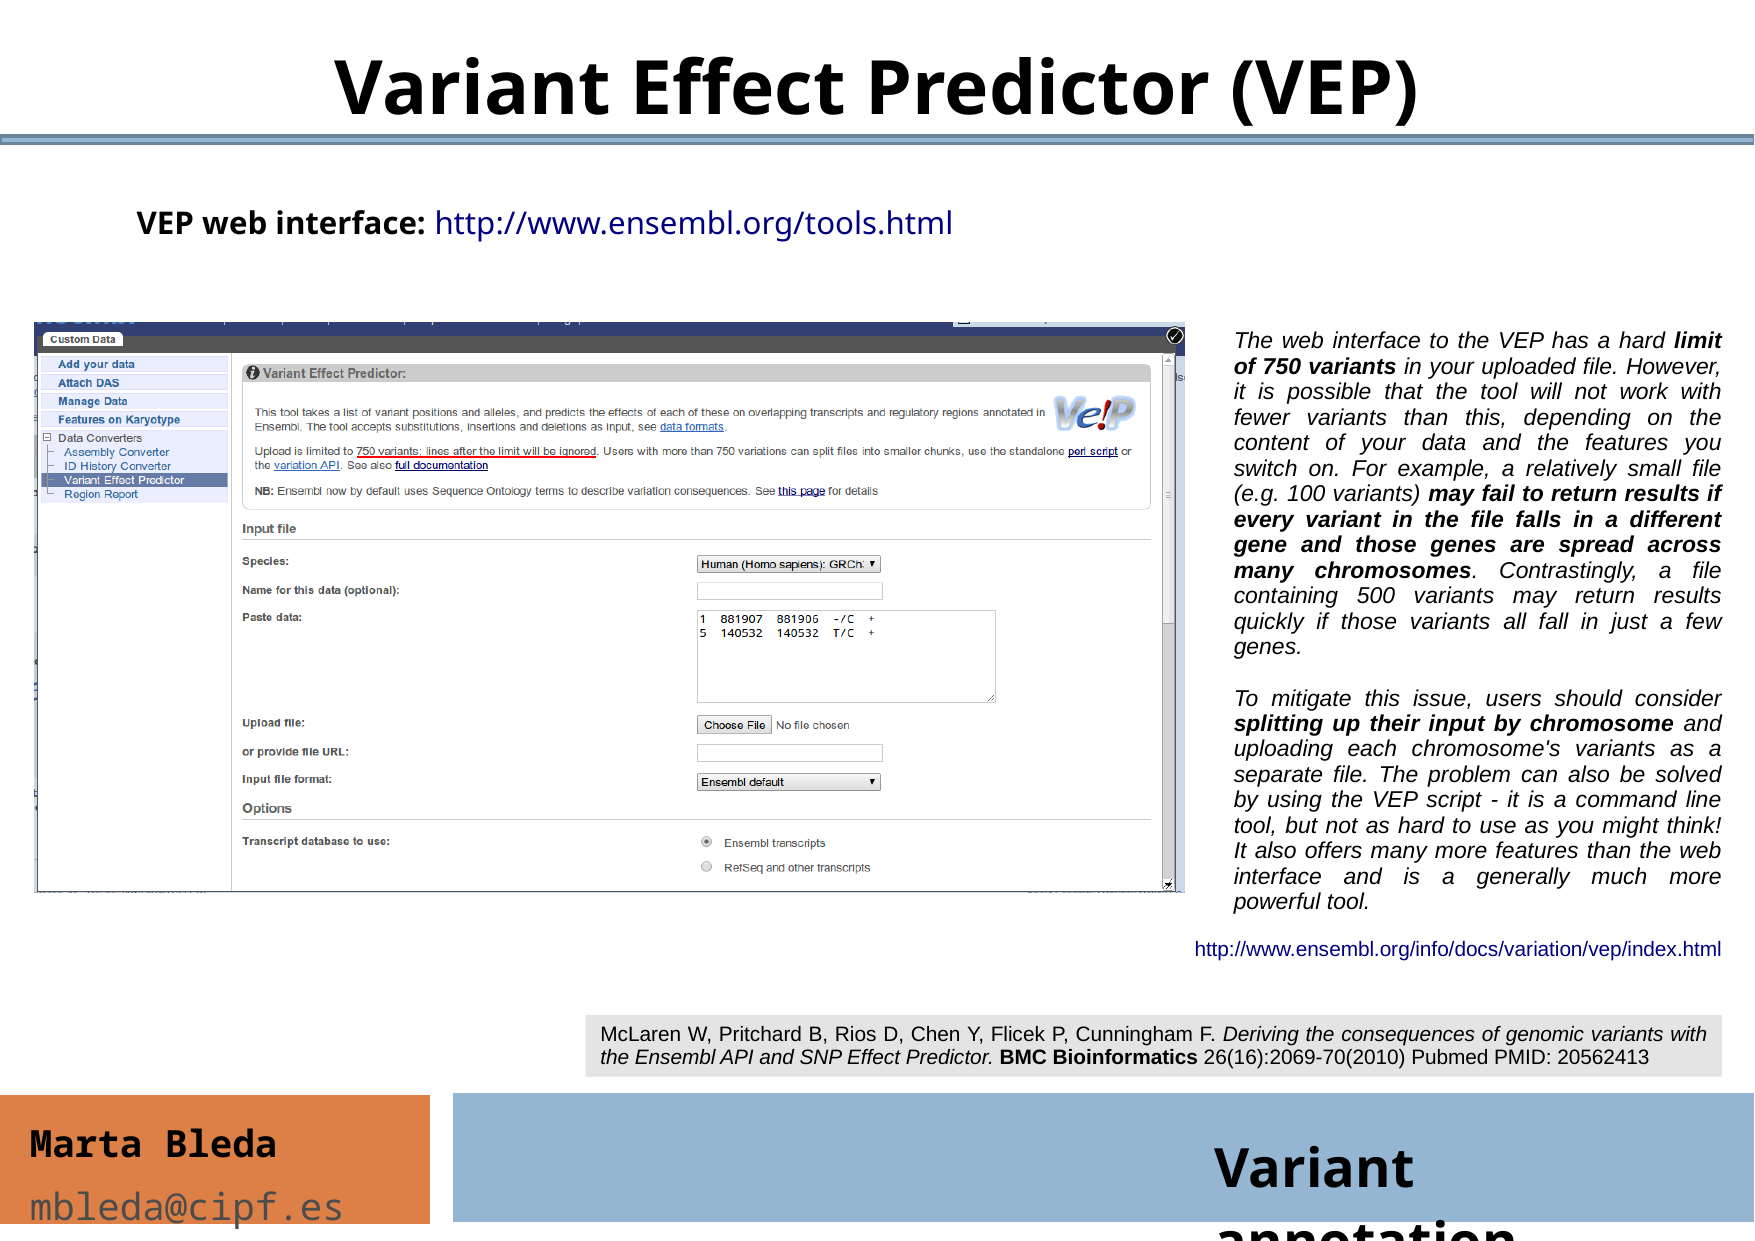

Variant Effect Predictor (VEP)
VEP web interface: http://www.ensembl.org/tools.html
The web interface to the VEP has a hard limit of 750 variants in your uploaded file. However, it is possible that the tool will not work with fewer variants than this, depending on the content of your data and the features you switch on. For example, a relatively small file (e.g. 100 variants) may fail to return results if every variant in the file falls in a different gene and those genes are spread across many chromosomes. Contrastingly, a file containing 500 variants may return results quickly if those variants all fall in just a few genes.
To mitigate this issue, users should consider splitting up their input by chromosome and uploading each chromosome's variants as a separate file. The problem can also be solved by using the VEP script - it is a command line tool, but not as hard to use as you might think! It also offers many more features than the web interface and is a generally much more powerful tool.
http://www.ensembl.org/info/docs/variation/vep/index.html
McLaren W, Pritchard B, Rios D, Chen Y, Flicek P, Cunningham F. Deriving the consequences of genomic variants with the Ensembl API and SNP Effect Predictor. BMC Bioinformatics 26(16):2069-70(2010) Pubmed PMID: 20562413
Marta Bleda
mbleda@cipf.es
Variant annotation